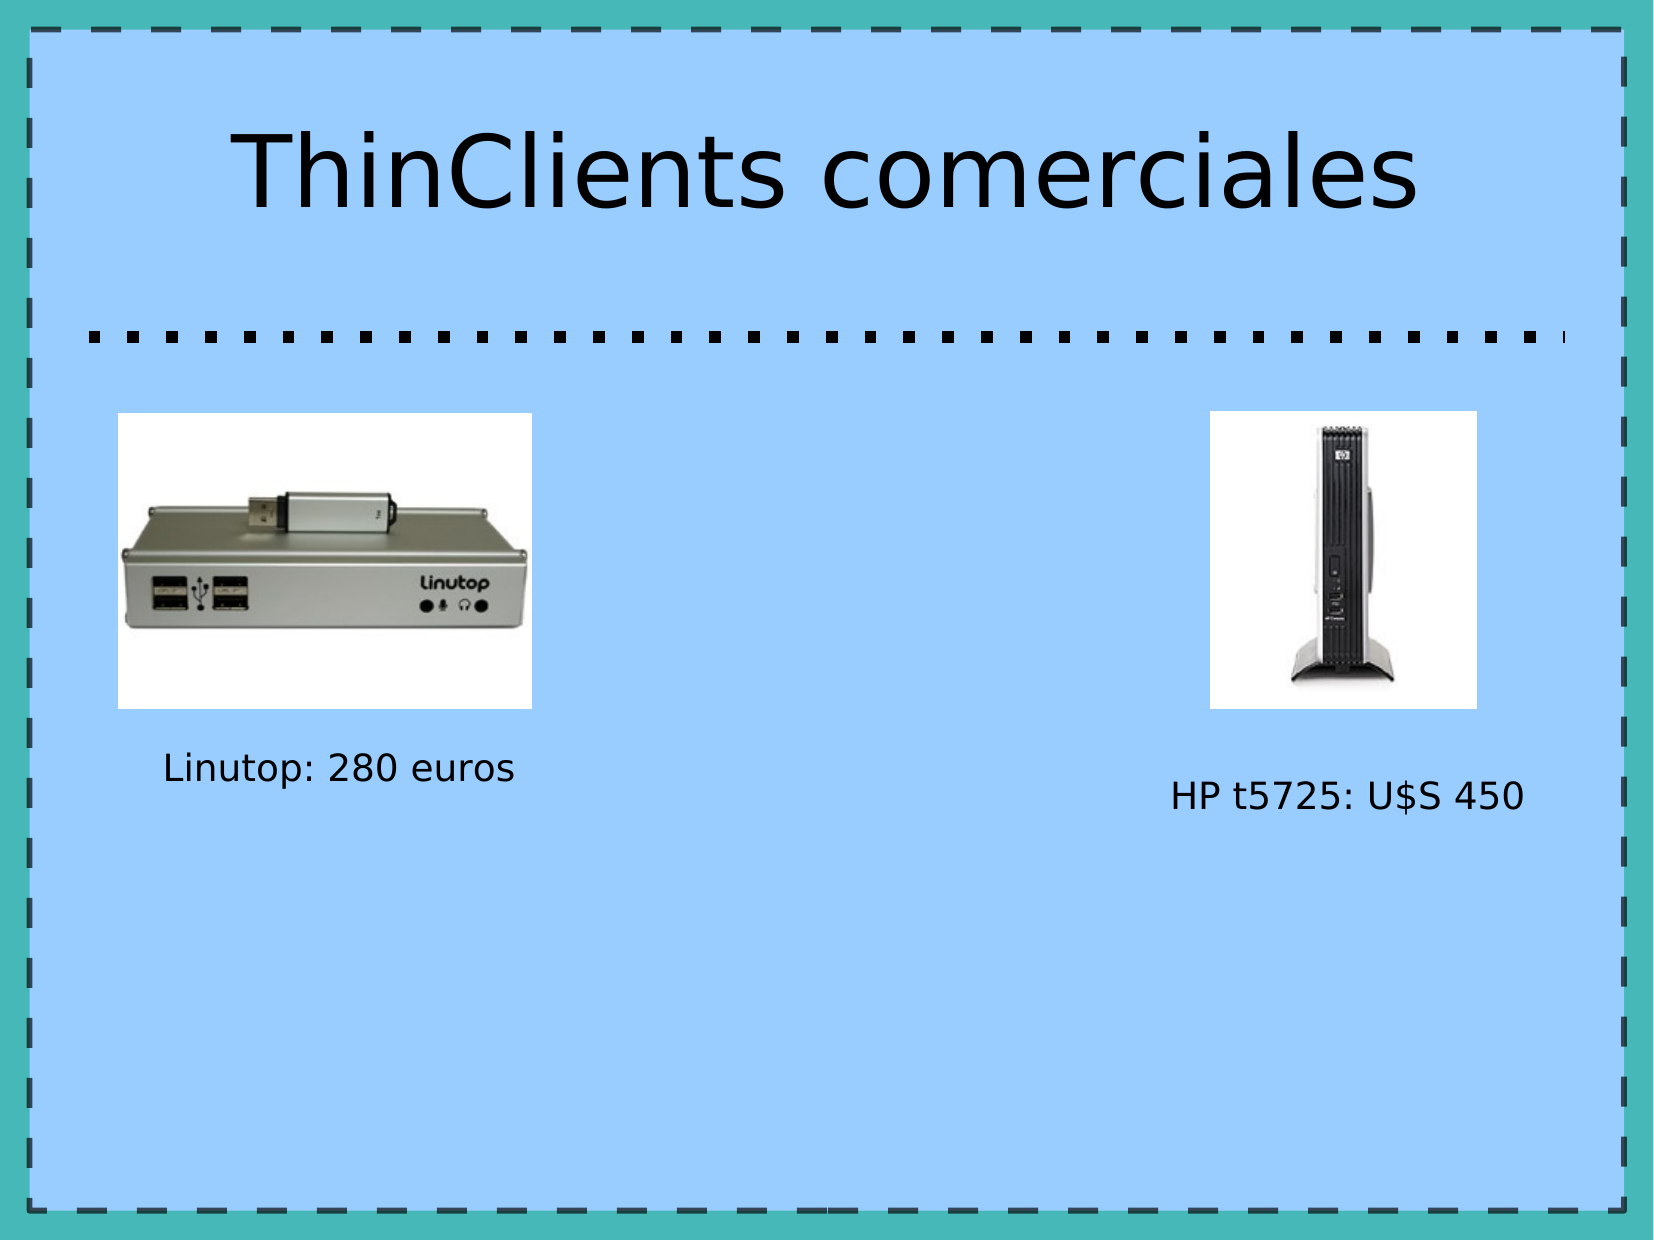

# ThinClients comerciales
Linutop: 280 euros
HP t5725: U$S 450